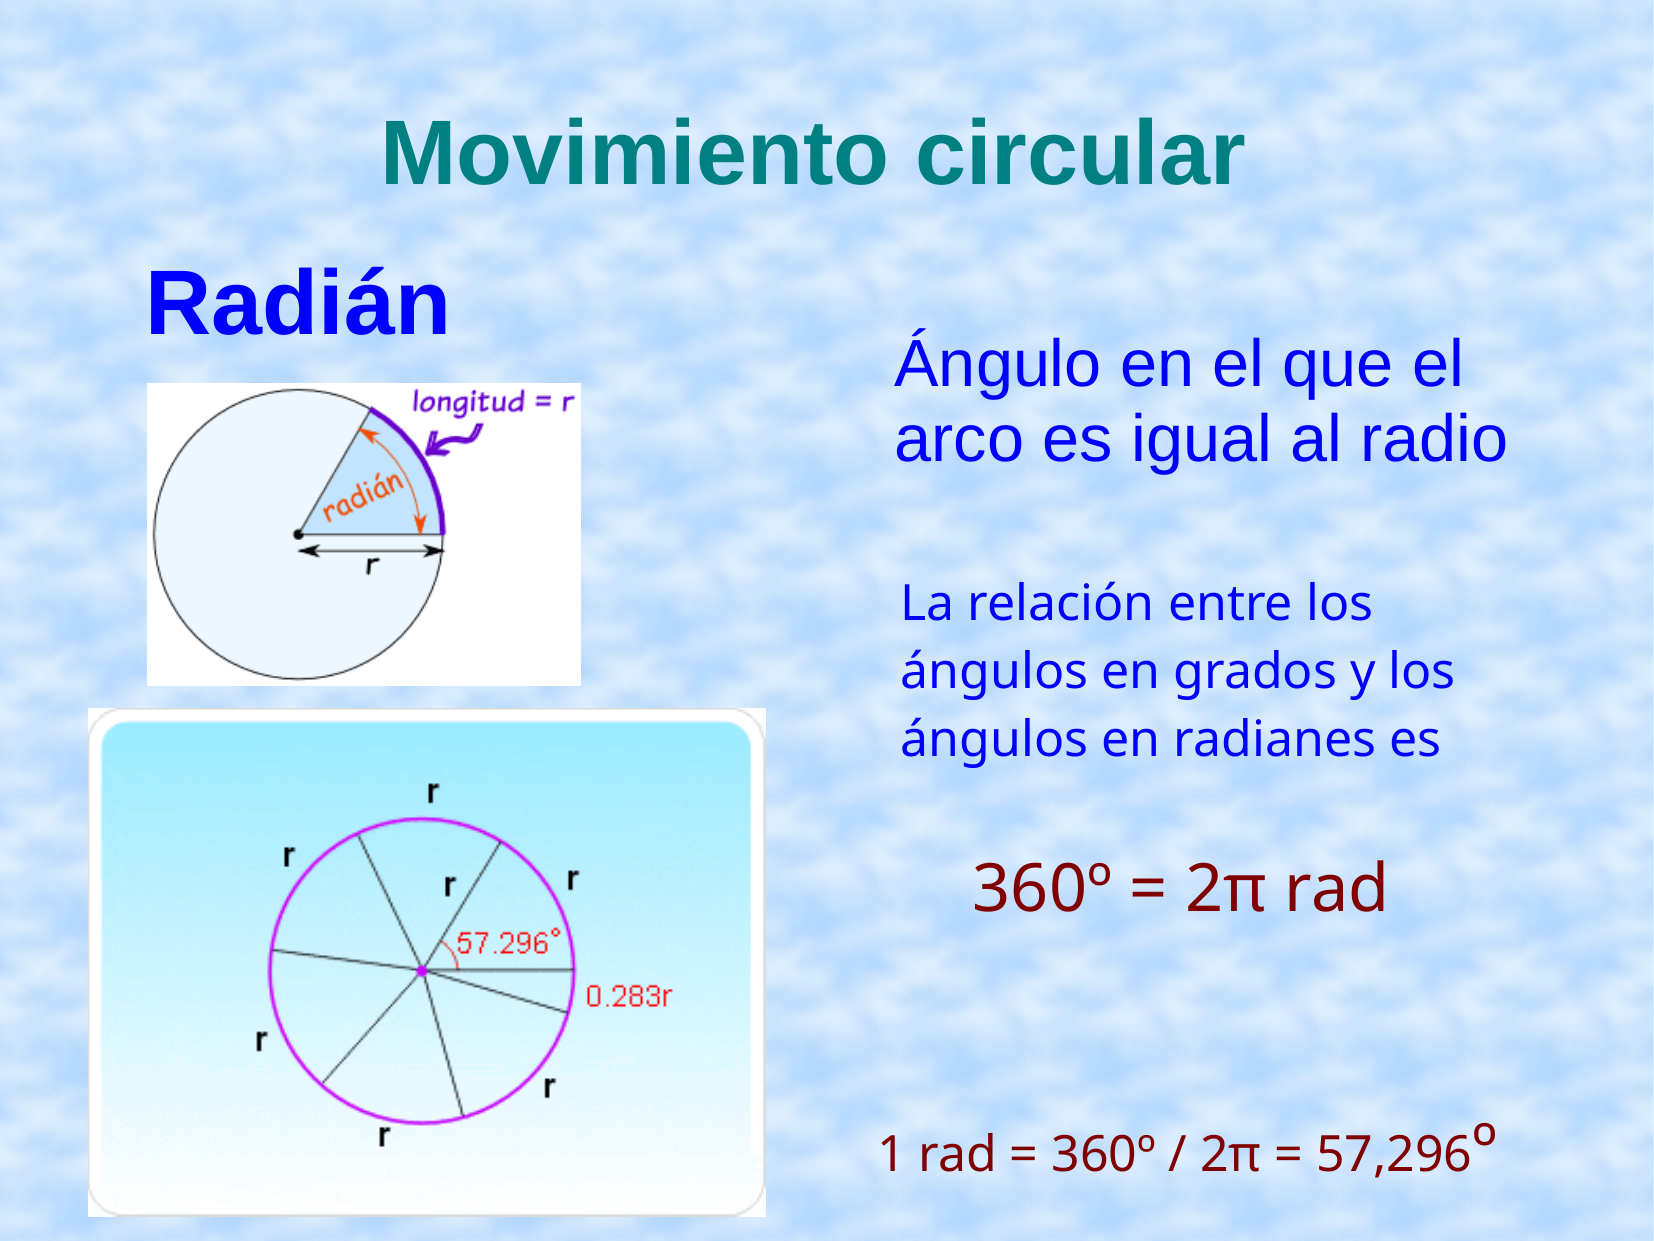

# Movimiento circular
Radián
Ángulo en el que el arco es igual al radio
La relación entre los ángulos en grados y los ángulos en radianes es
360º = 2π rad
1 rad = 360º / 2π = 57,296º
la relación entre ω y el periodo T es
ω = 2π/T
la relación entre ω y el periodo T es
ω = 2π/T
la relación entre ω y el periodo T es
ω = 2π/T